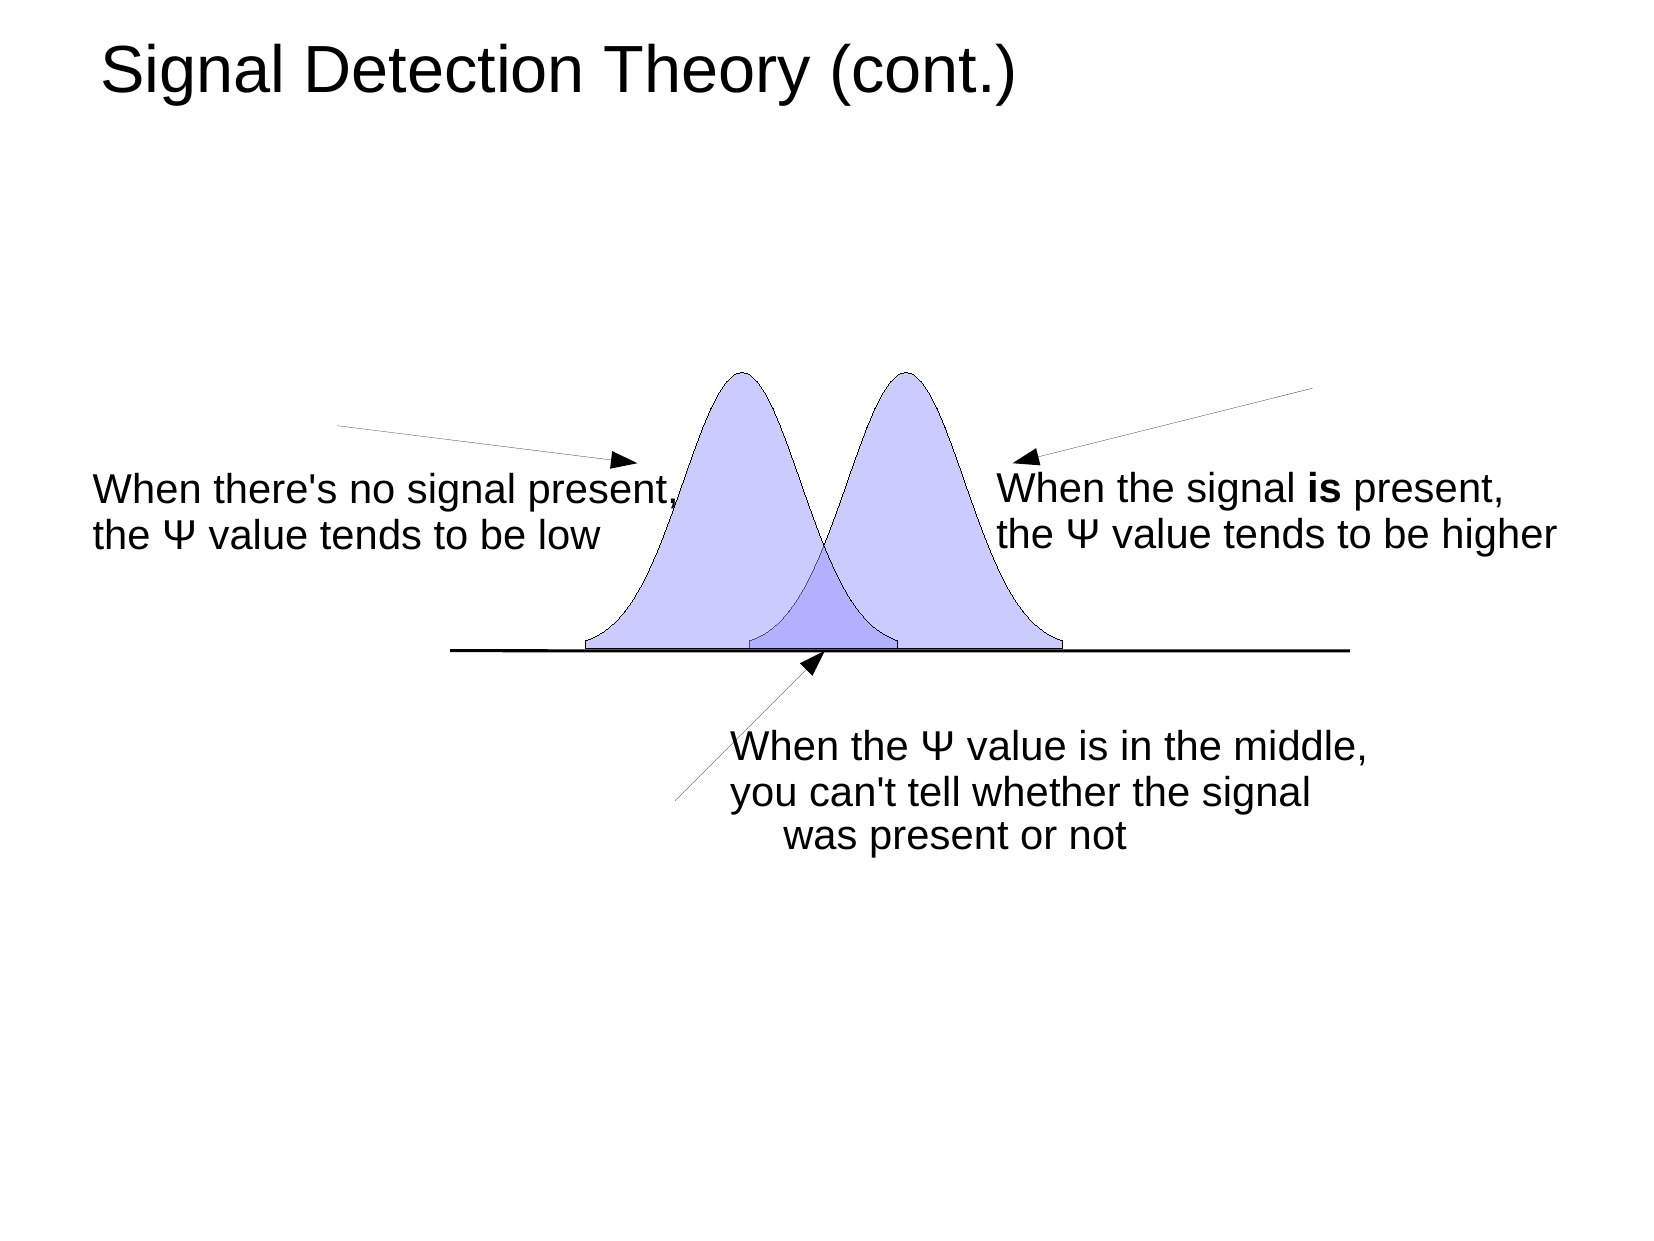

# Signal Detection Theory (cont.)
When the signal is present,
the Ψ value tends to be higher
When there's no signal present,
the Ψ value tends to be low
When the Ψ value is in the middle,
you can't tell whether the signal was present or not